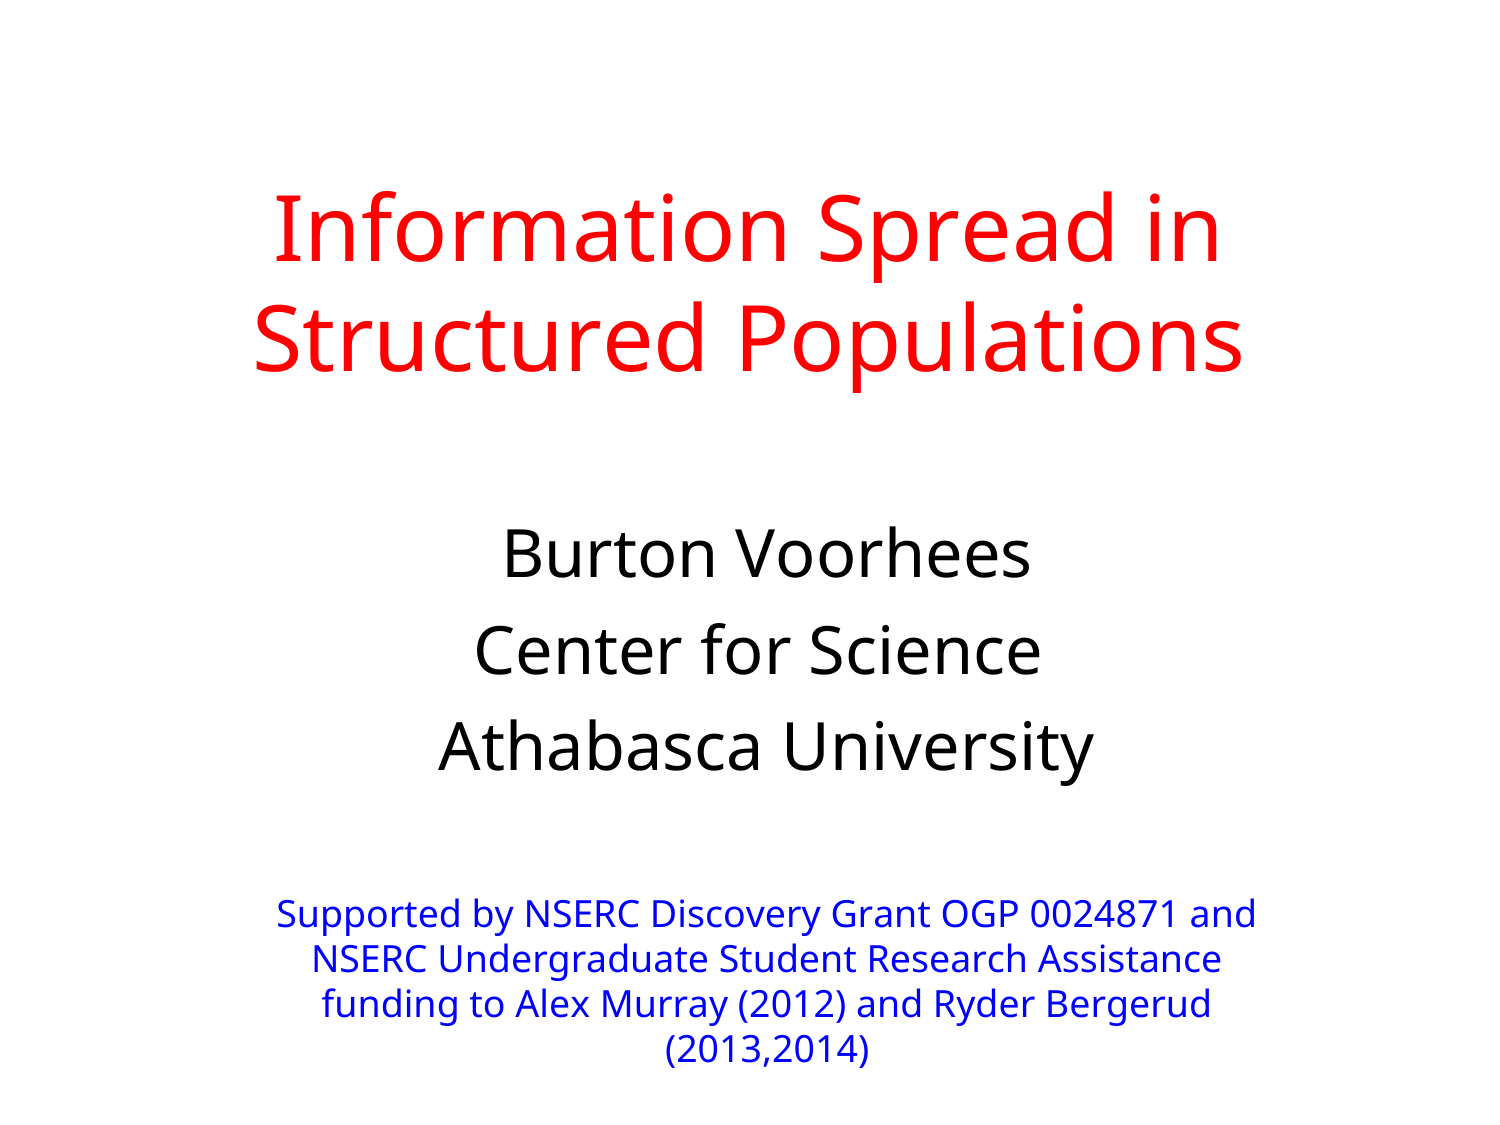

# Information Spread in Structured Populations
Burton Voorhees
Center for Science
Athabasca University
Supported by NSERC Discovery Grant OGP 0024871 and NSERC Undergraduate Student Research Assistance funding to Alex Murray (2012) and Ryder Bergerud (2013,2014)